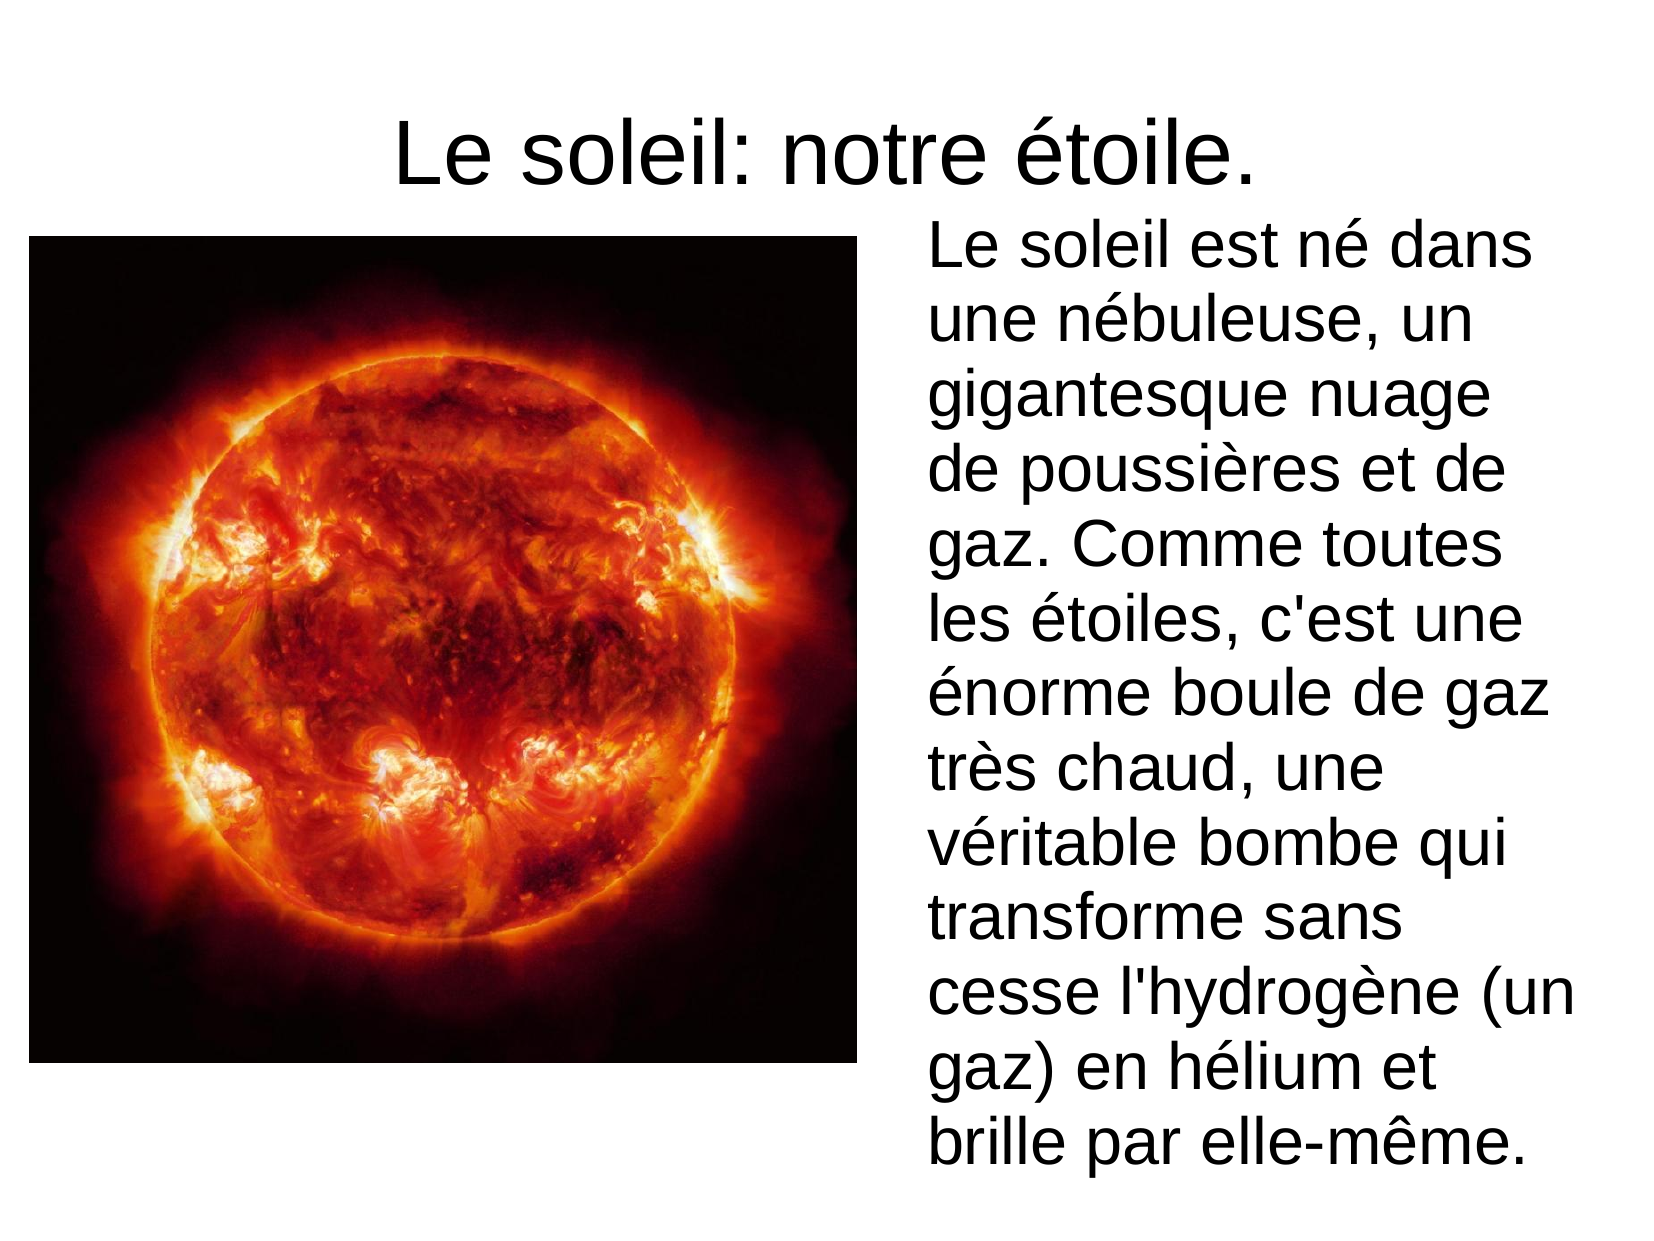

# Le soleil: notre étoile.
Le soleil est né dans une nébuleuse, un gigantesque nuage de poussières et de gaz. Comme toutes les étoiles, c'est une énorme boule de gaz très chaud, une véritable bombe qui transforme sans cesse l'hydrogène (un gaz) en hélium et brille par elle-même.